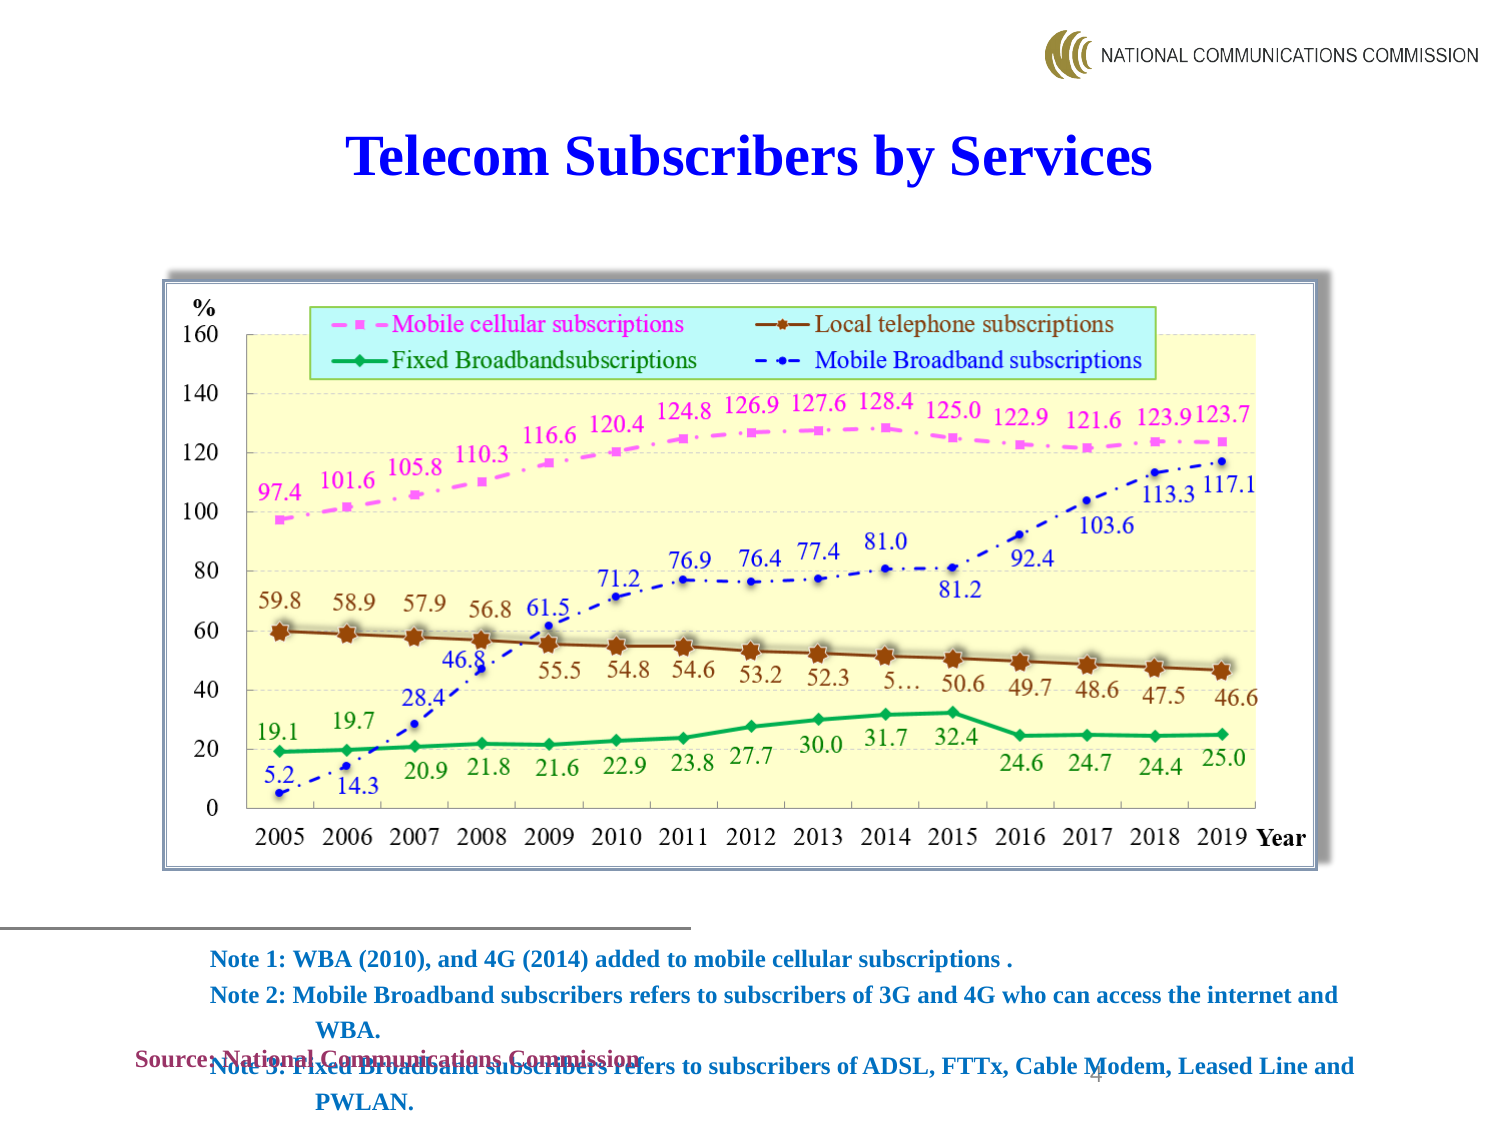

Telecom Subscribers by Services
Note 1: WBA (2010), and 4G (2014) added to mobile cellular subscriptions .
Note 2: Mobile Broadband subscribers refers to subscribers of 3G and 4G who can access the internet and WBA.
Note 3: Fixed Broadband subscribers refers to subscribers of ADSL, FTTx, Cable Modem, Leased Line and PWLAN.
Source: National Communications Commission